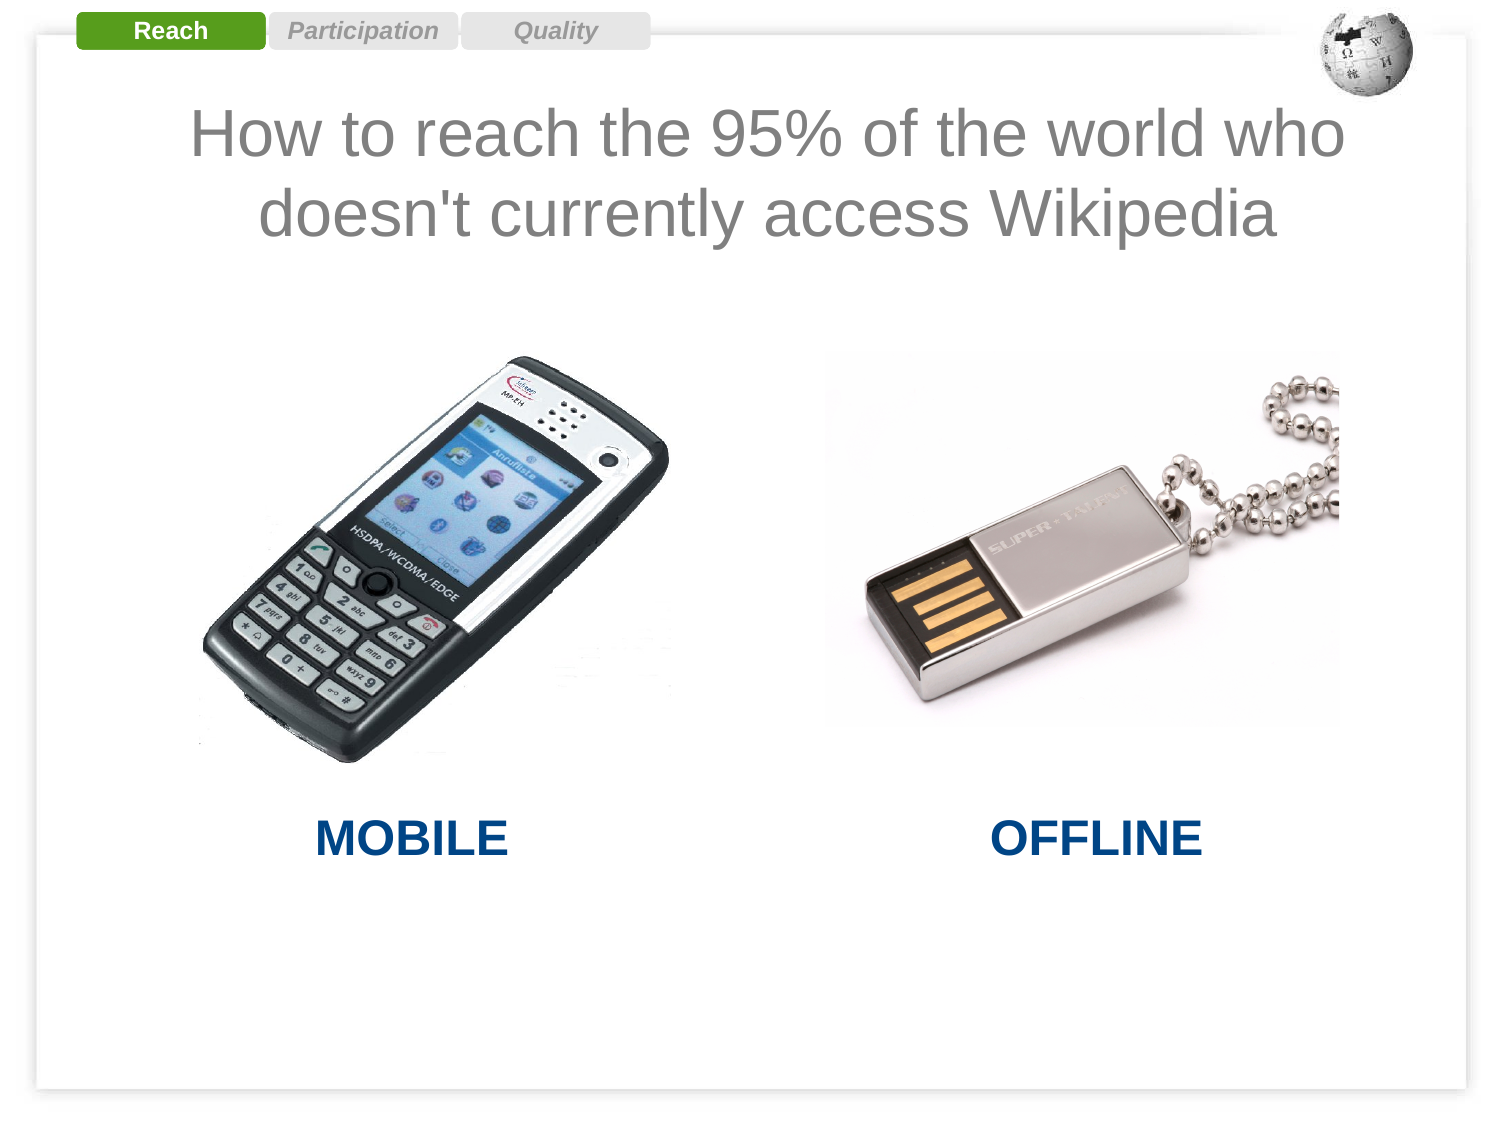

Reach
Participation
Quality
Reach
Participation
Quality
How to reach the 95% of the world who doesn't currently access Wikipedia
MOBILE
OFFLINE